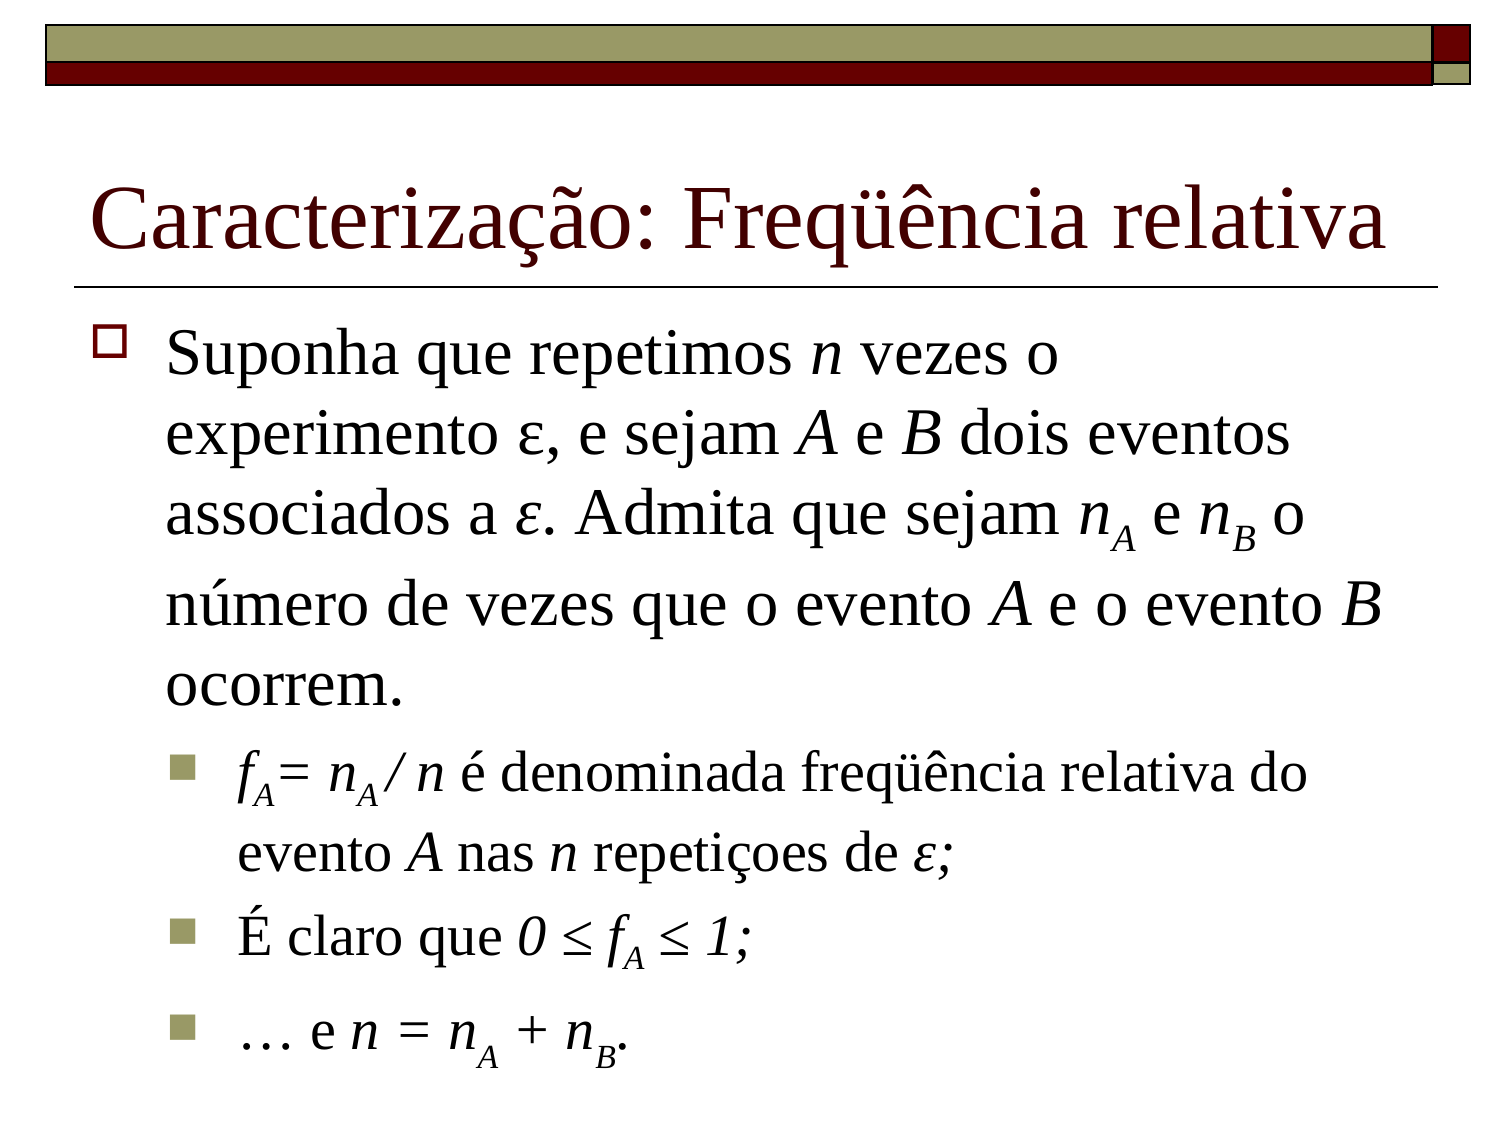

# Caracterização: Freqüência relativa
Suponha que repetimos n vezes o experimento ε, e sejam A e B dois eventos associados a ε. Admita que sejam nA e nB o número de vezes que o evento A e o evento B ocorrem.
fA= nA / n é denominada freqüência relativa do evento A nas n repetiçoes de ε;
É claro que 0 ≤ fA ≤ 1;
… e n = nA + nB.